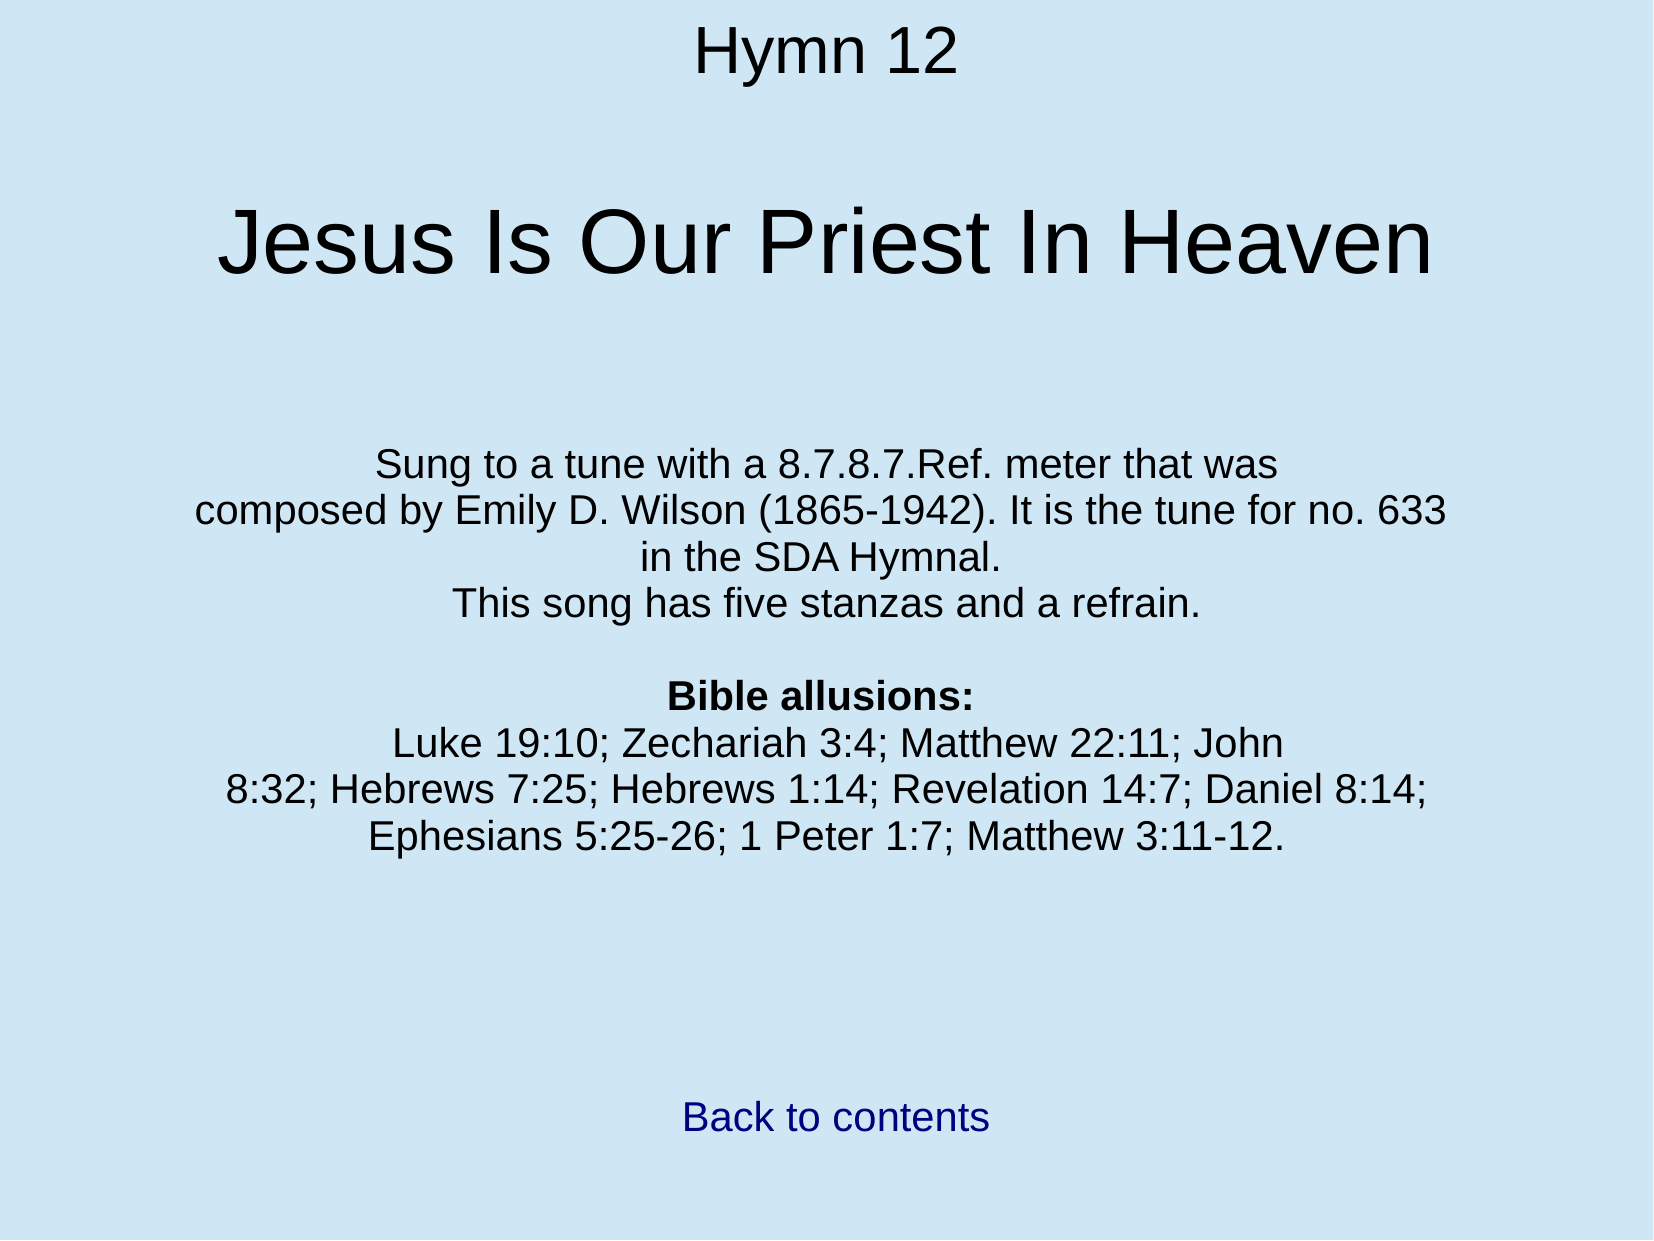

# Hymn 12 Jesus Is Our Priest In Heaven
Sung to a tune with a 8.7.8.7.Ref. meter that was
composed by Emily D. Wilson (1865-1942). It is the tune for no. 633
in the SDA Hymnal.
This song has five stanzas and a refrain.
Bible allusions:
 Luke 19:10; Zechariah 3:4; Matthew 22:11; John
8:32; Hebrews 7:25; Hebrews 1:14; Revelation 14:7; Daniel 8:14;
Ephesians 5:25-26; 1 Peter 1:7; Matthew 3:11-12.
 Back to contents